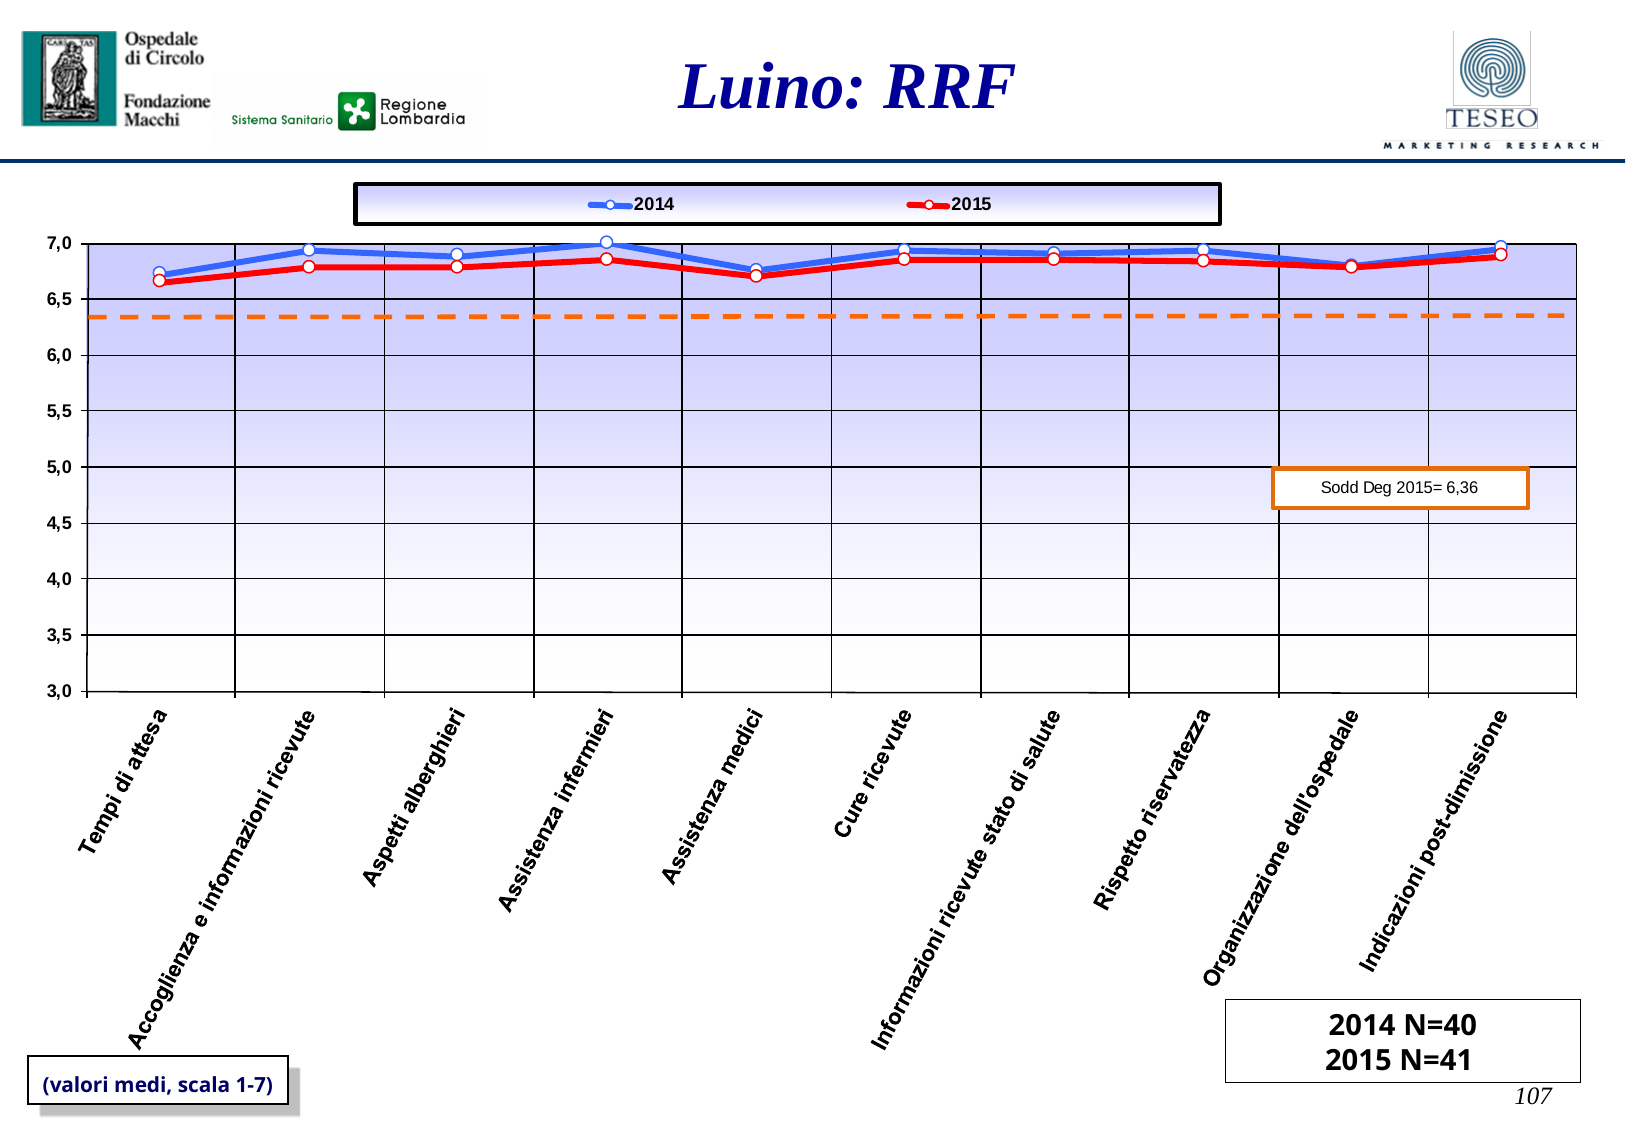

Luino: RRF
2014 N=40
2015 N=41
(valori medi, scala 1-7)